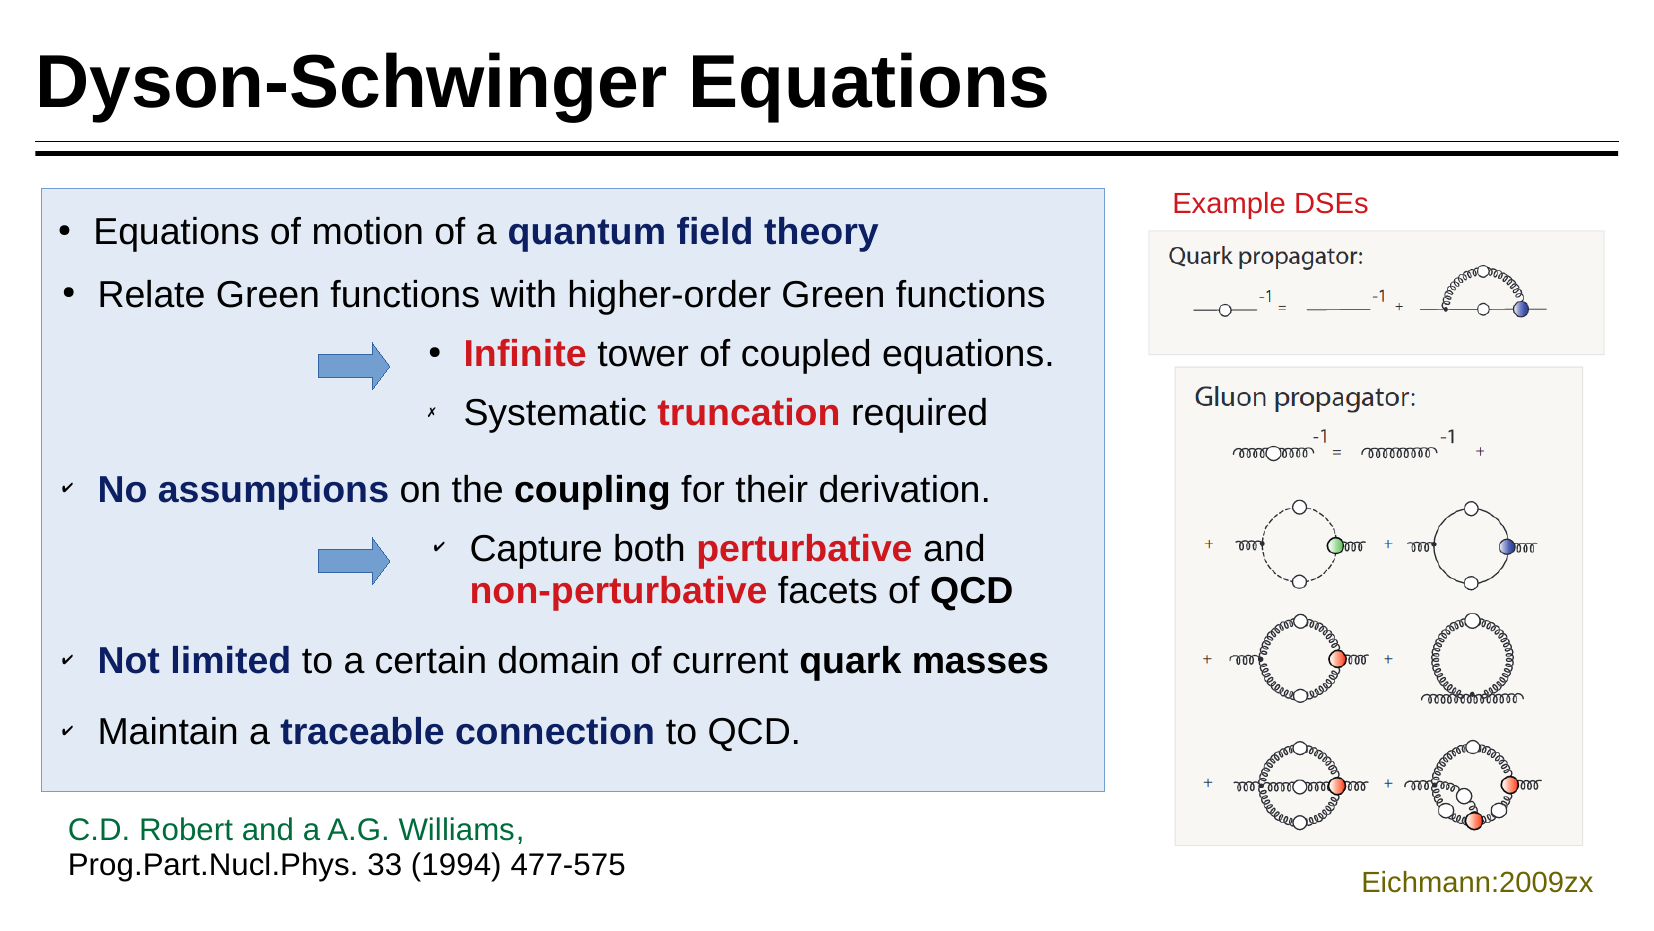

Dyson-Schwinger Equations
Example DSEs
Equations of motion of a quantum field theory
Relate Green functions with higher-order Green functions
Infinite tower of coupled equations.
Systematic truncation required
No assumptions on the coupling for their derivation.
Capture both perturbative and non-perturbative facets of QCD
Not limited to a certain domain of current quark masses
Maintain a traceable connection to QCD.
C.D. Robert and a A.G. Williams,
Prog.Part.Nucl.Phys. 33 (1994) 477-575
Eichmann:2009zx